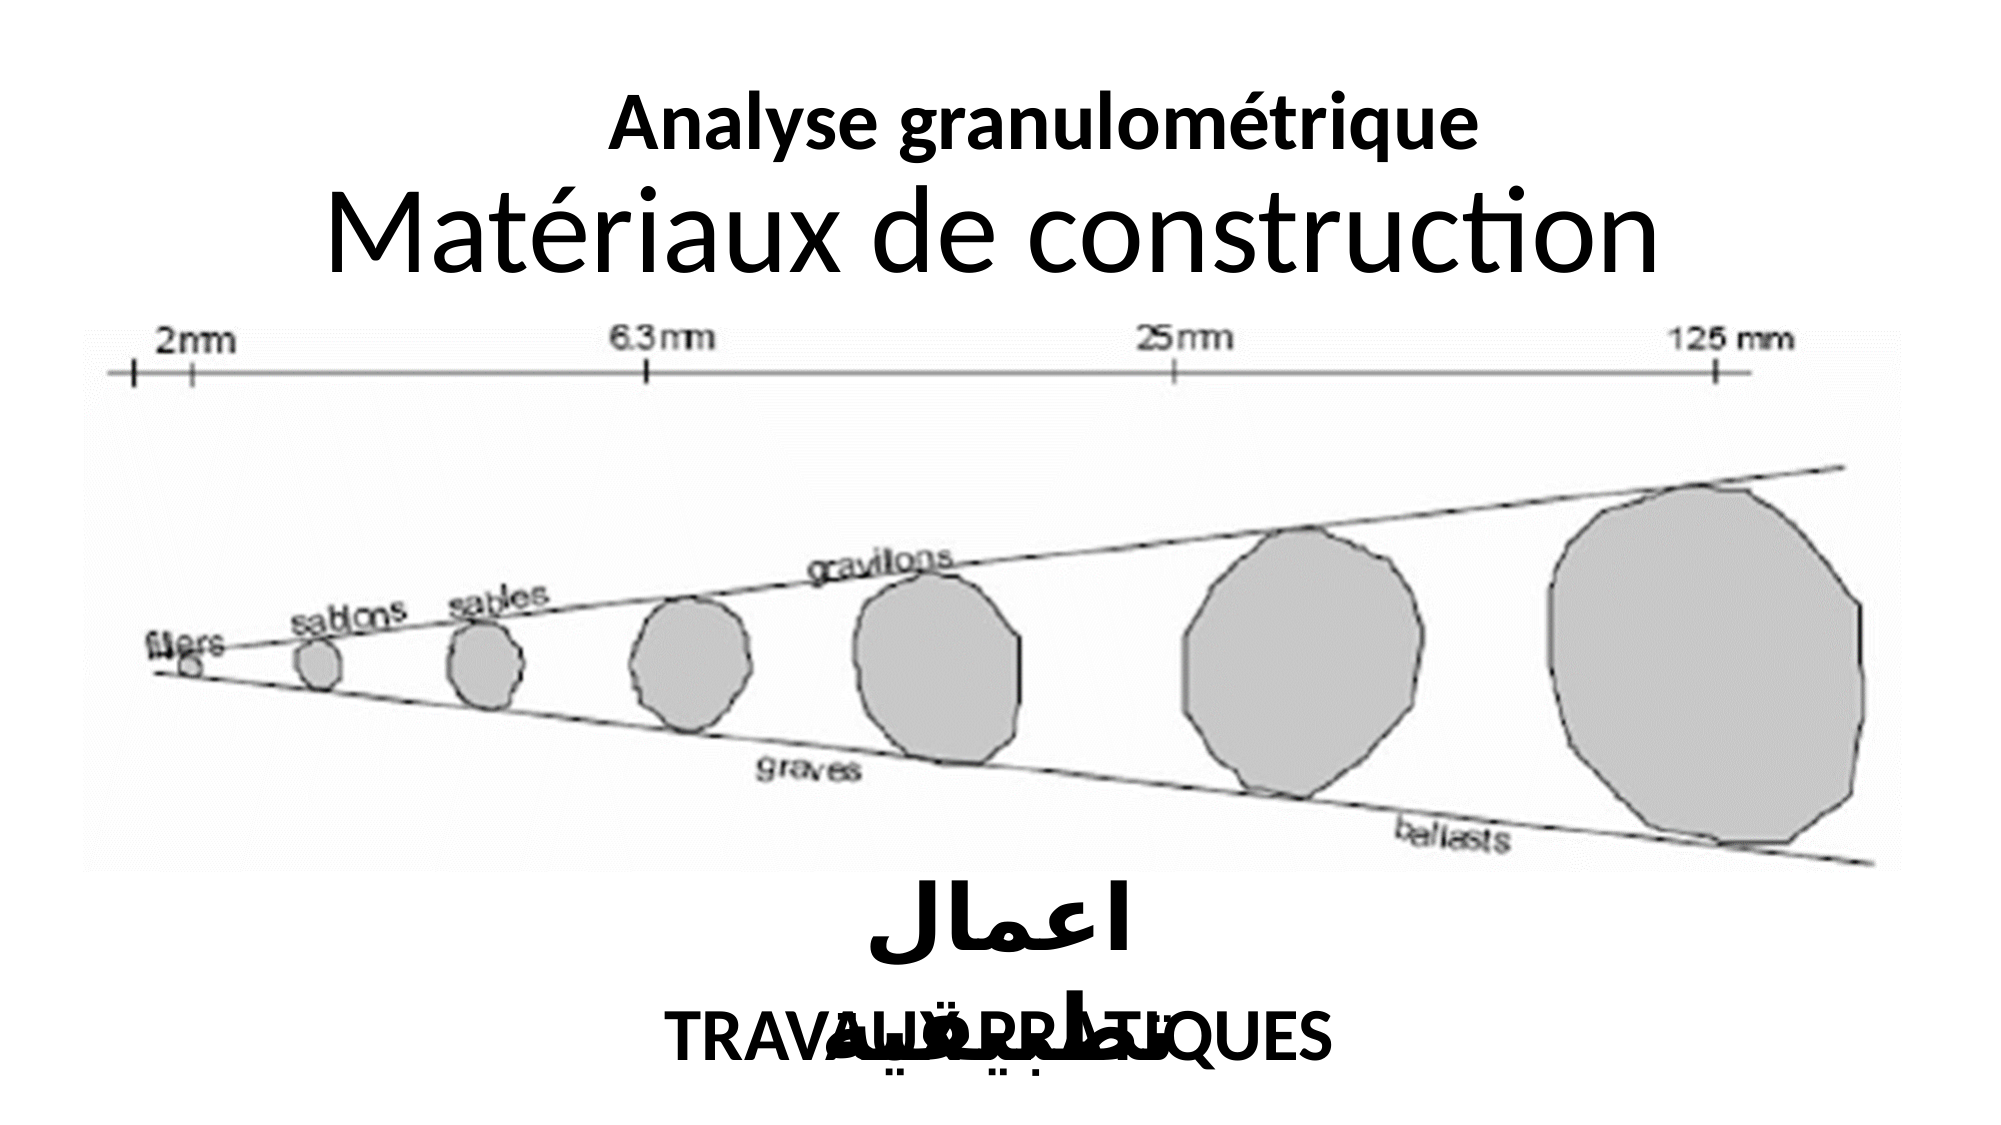

Analyse granulométrique
Matériaux de construction
اعمال تطبيقية
TRAVAUX PRATIQUES